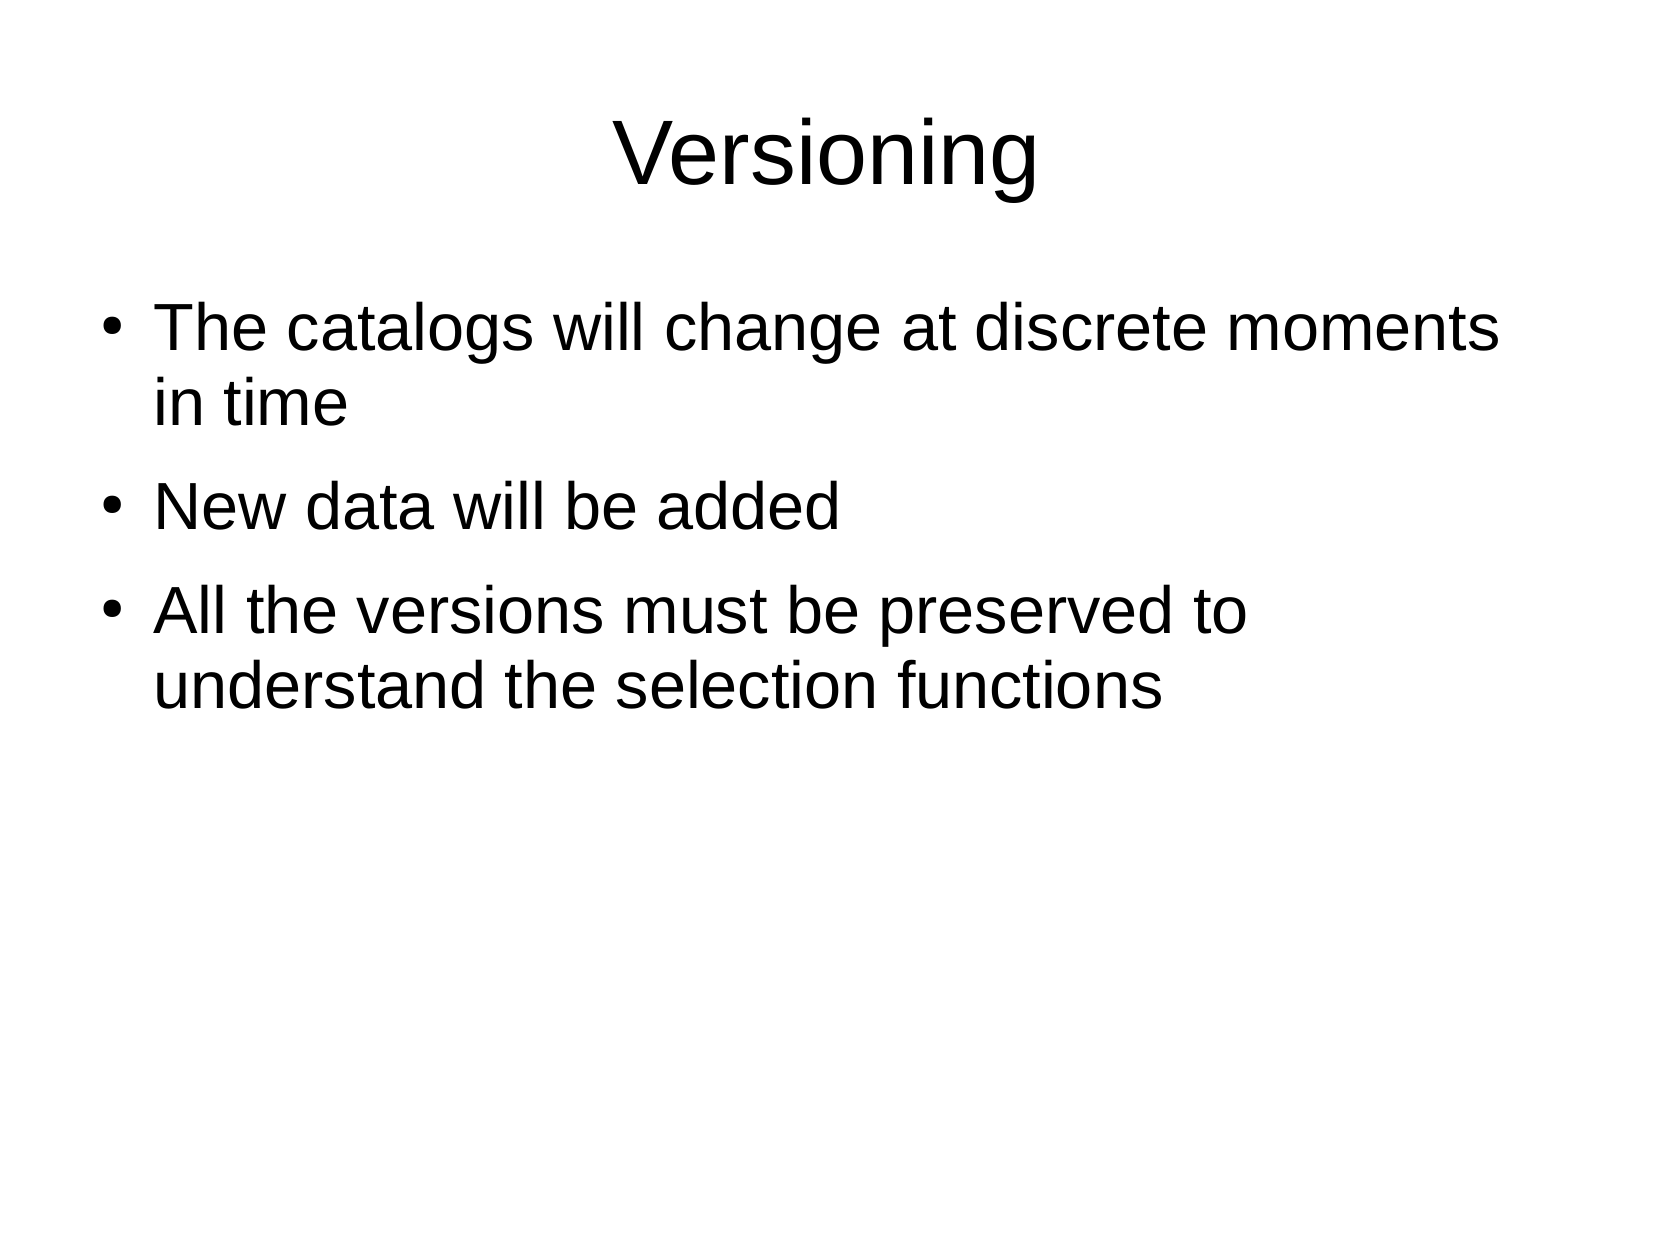

# Versioning
The catalogs will change at discrete moments in time
New data will be added
All the versions must be preserved to understand the selection functions